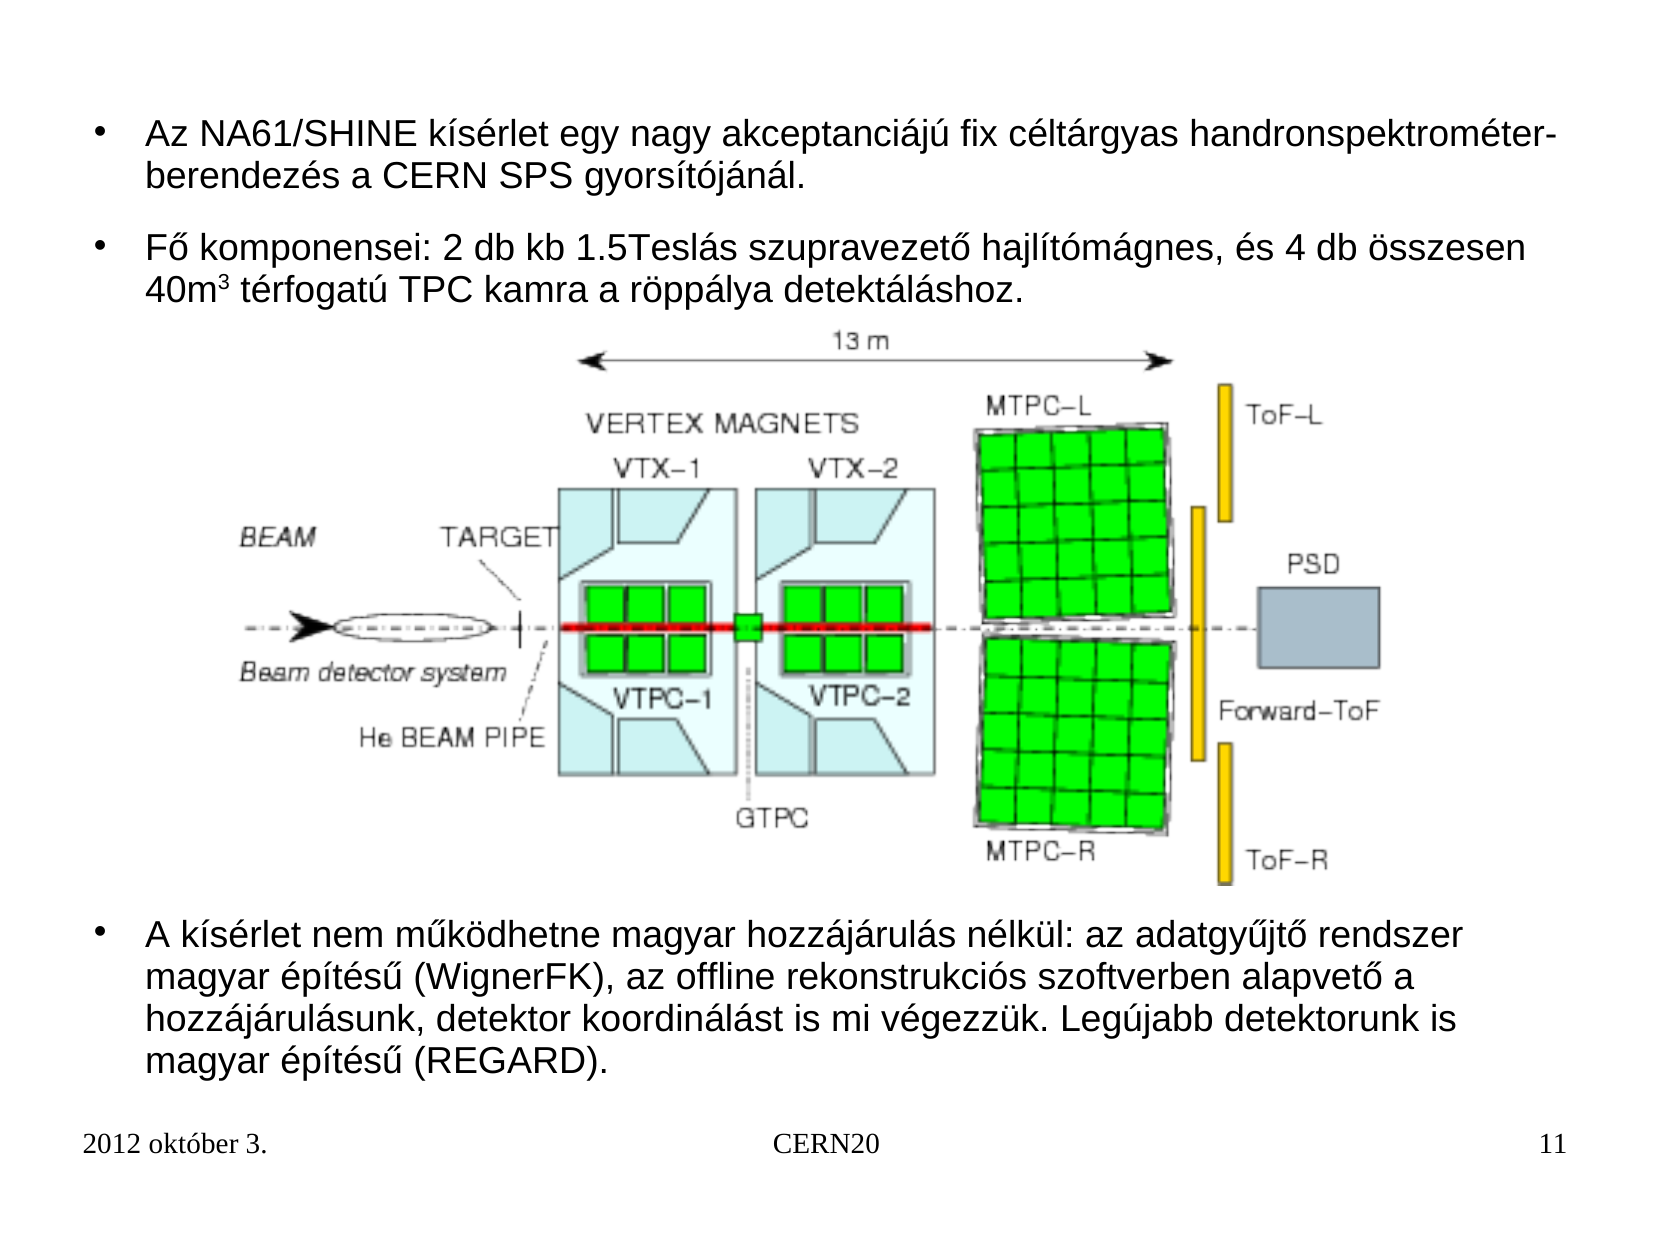

# Az NA61/SHINE kísérlet egy nagy akceptanciájú fix céltárgyas handronspektrométer-berendezés a CERN SPS gyorsítójánál.
Fő komponensei: 2 db kb 1.5Teslás szupravezető hajlítómágnes, és 4 db összesen 40m3 térfogatú TPC kamra a röppálya detektáláshoz.
A kísérlet nem működhetne magyar hozzájárulás nélkül: az adatgyűjtő rendszer magyar építésű (WignerFK), az offline rekonstrukciós szoftverben alapvető a hozzájárulásunk, detektor koordinálást is mi végezzük. Legújabb detektorunk is magyar építésű (REGARD).
2012 október 3.
CERN20
11